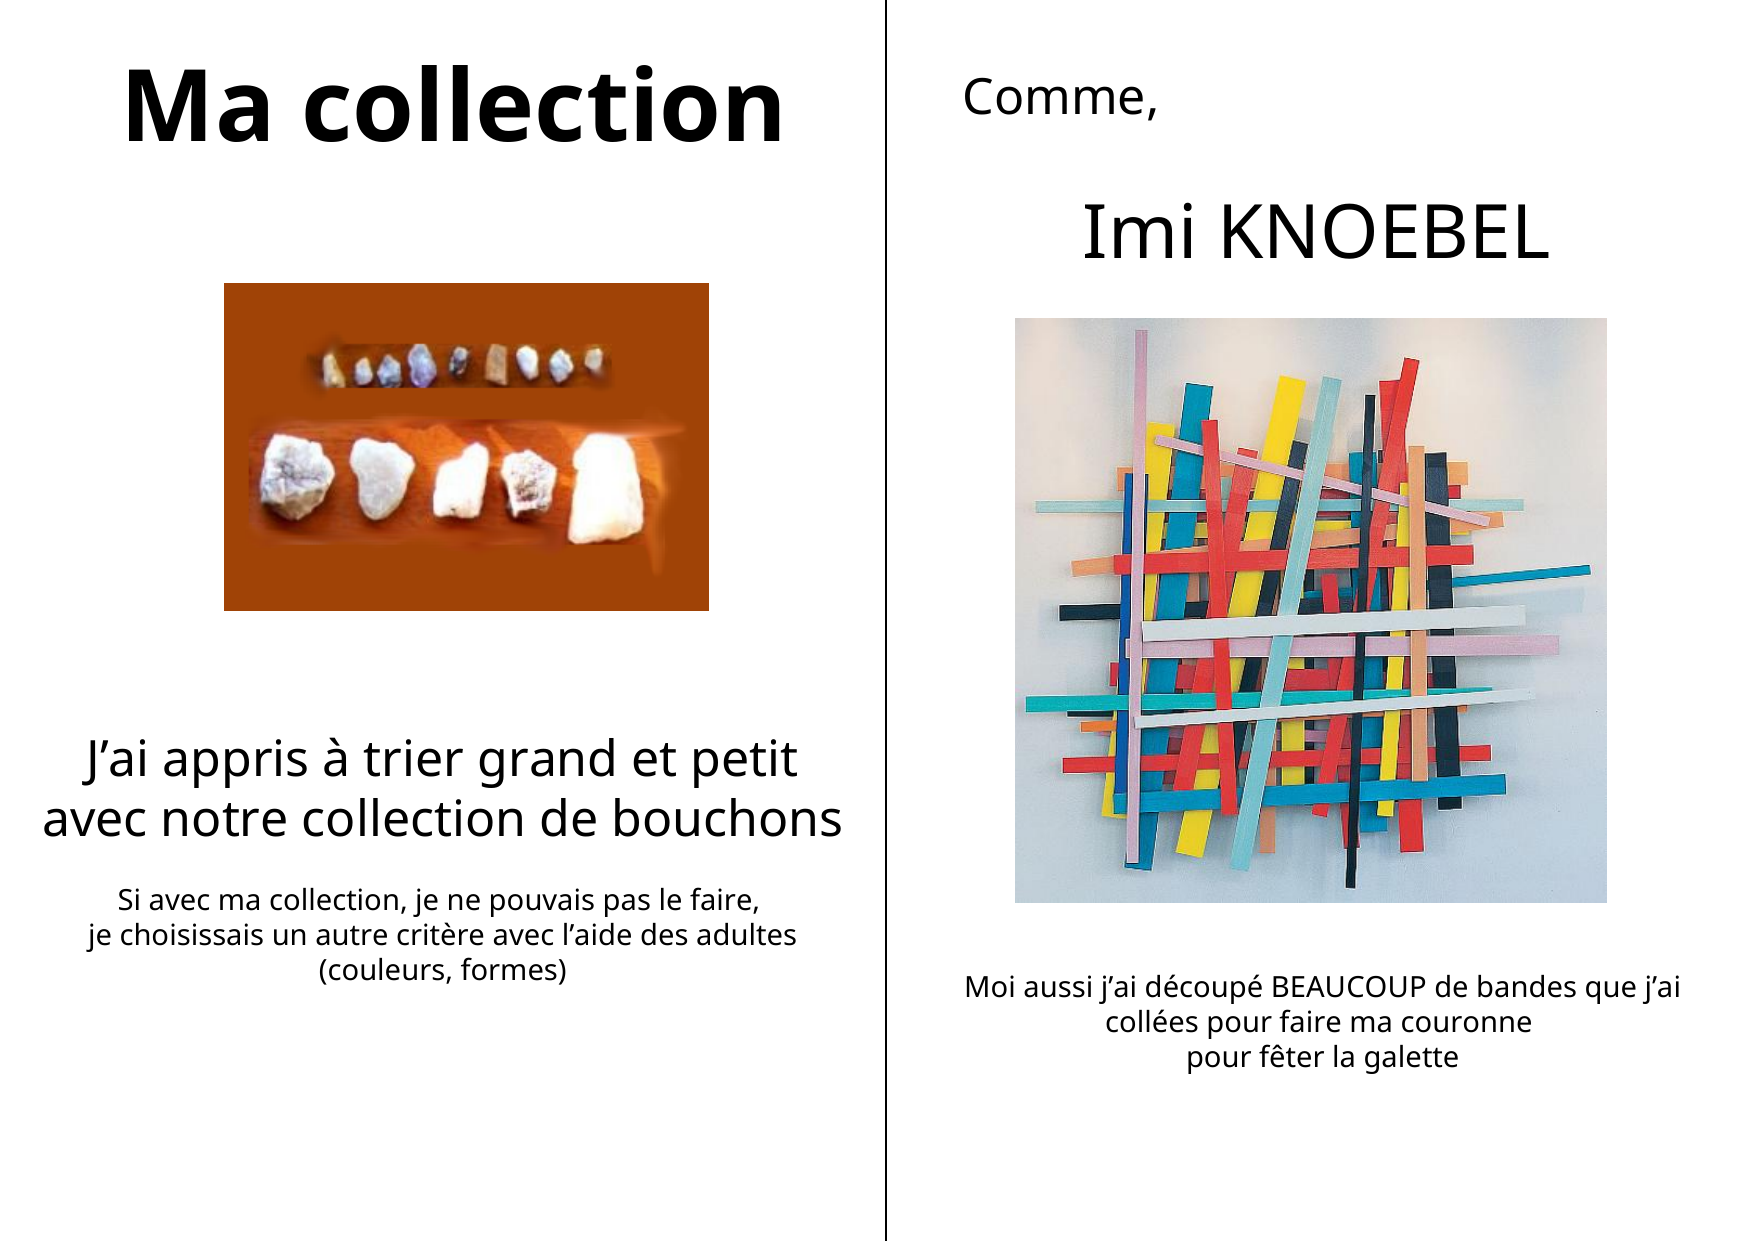

Ma collection
Comme,
Imi KNOEBEL
J’ai appris à trier grand et petit
avec notre collection de bouchons
Si avec ma collection, je ne pouvais pas le faire,
je choisissais un autre critère avec l’aide des adultes (couleurs, formes)
Moi aussi j’ai découpé BEAUCOUP de bandes que j’ai collées pour faire ma couronne
pour fêter la galette